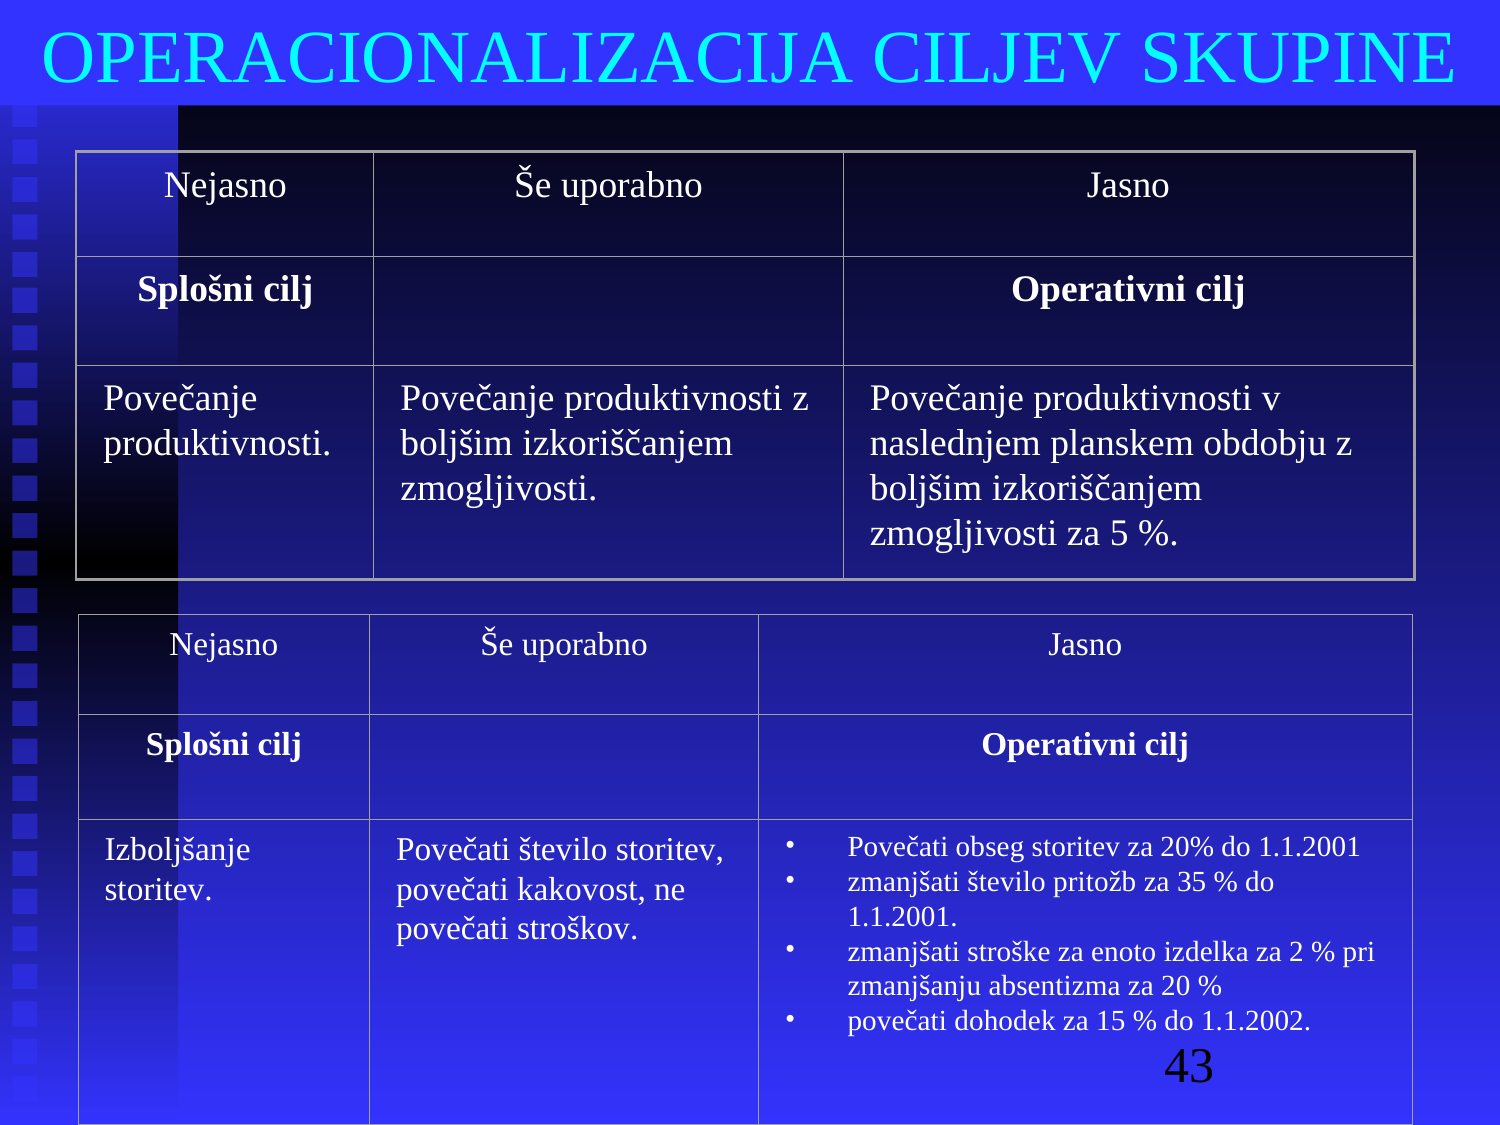

OPERACIONALIZACIJA CILJEV SKUPINE
Nejasno
Še uporabno
Jasno
Splošni cilj
Operativni cilj
Povečanje produktivnosti.
Povečanje produktivnosti z boljšim izkoriščanjem zmogljivosti.
Povečanje produktivnosti v naslednjem planskem obdobju z boljšim izkoriščanjem zmogljivosti za 5 %.
Nejasno
Še uporabno
Jasno
Splošni cilj
Operativni cilj
Izboljšanje storitev.
Povečati število storitev, povečati kakovost, ne povečati stroškov.
Povečati obseg storitev za 20% do 1.1.2001
zmanjšati število pritožb za 35 % do 1.1.2001.
zmanjšati stroške za enoto izdelka za 2 % pri zmanjšanju absentizma za 20 %
povečati dohodek za 15 % do 1.1.2002.
43